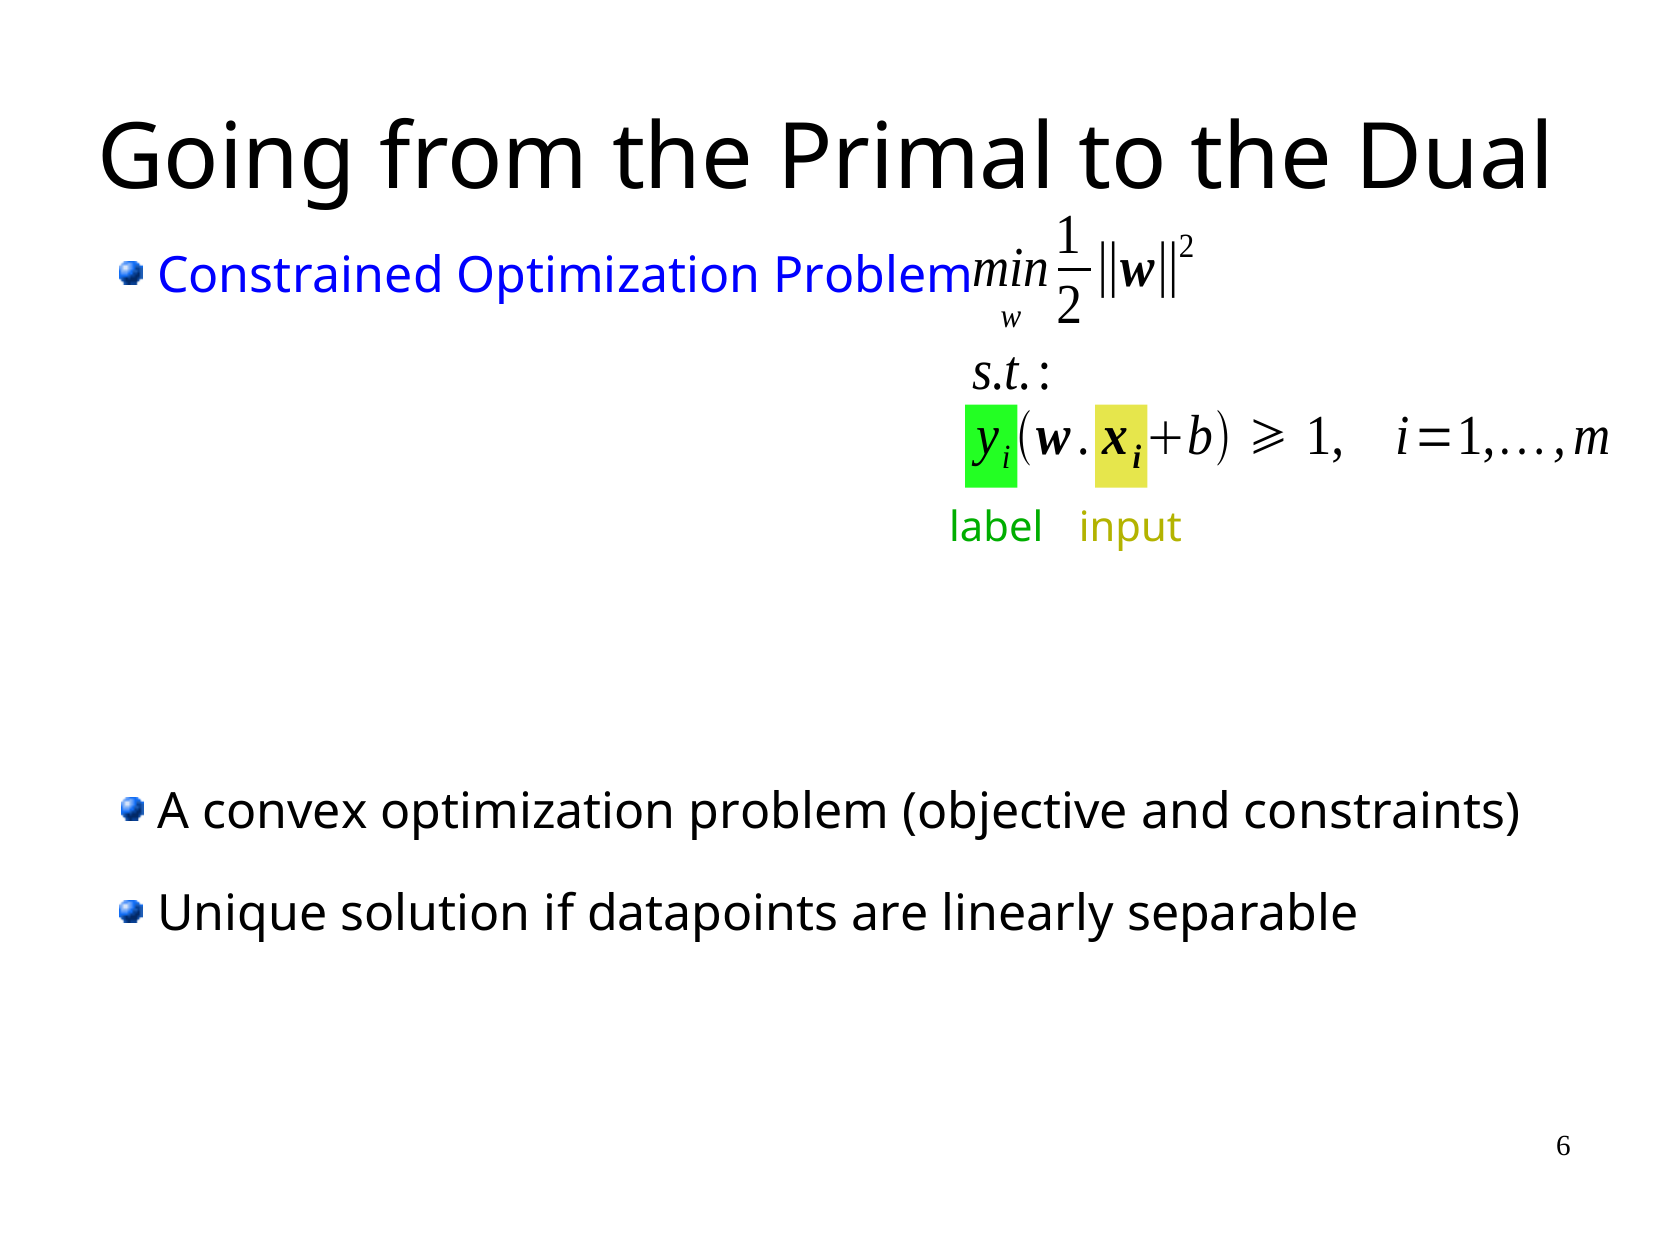

# Going from the Primal to the Dual
Constrained Optimization Problem
label
input
A convex optimization problem (objective and constraints)
Unique solution if datapoints are linearly separable
6